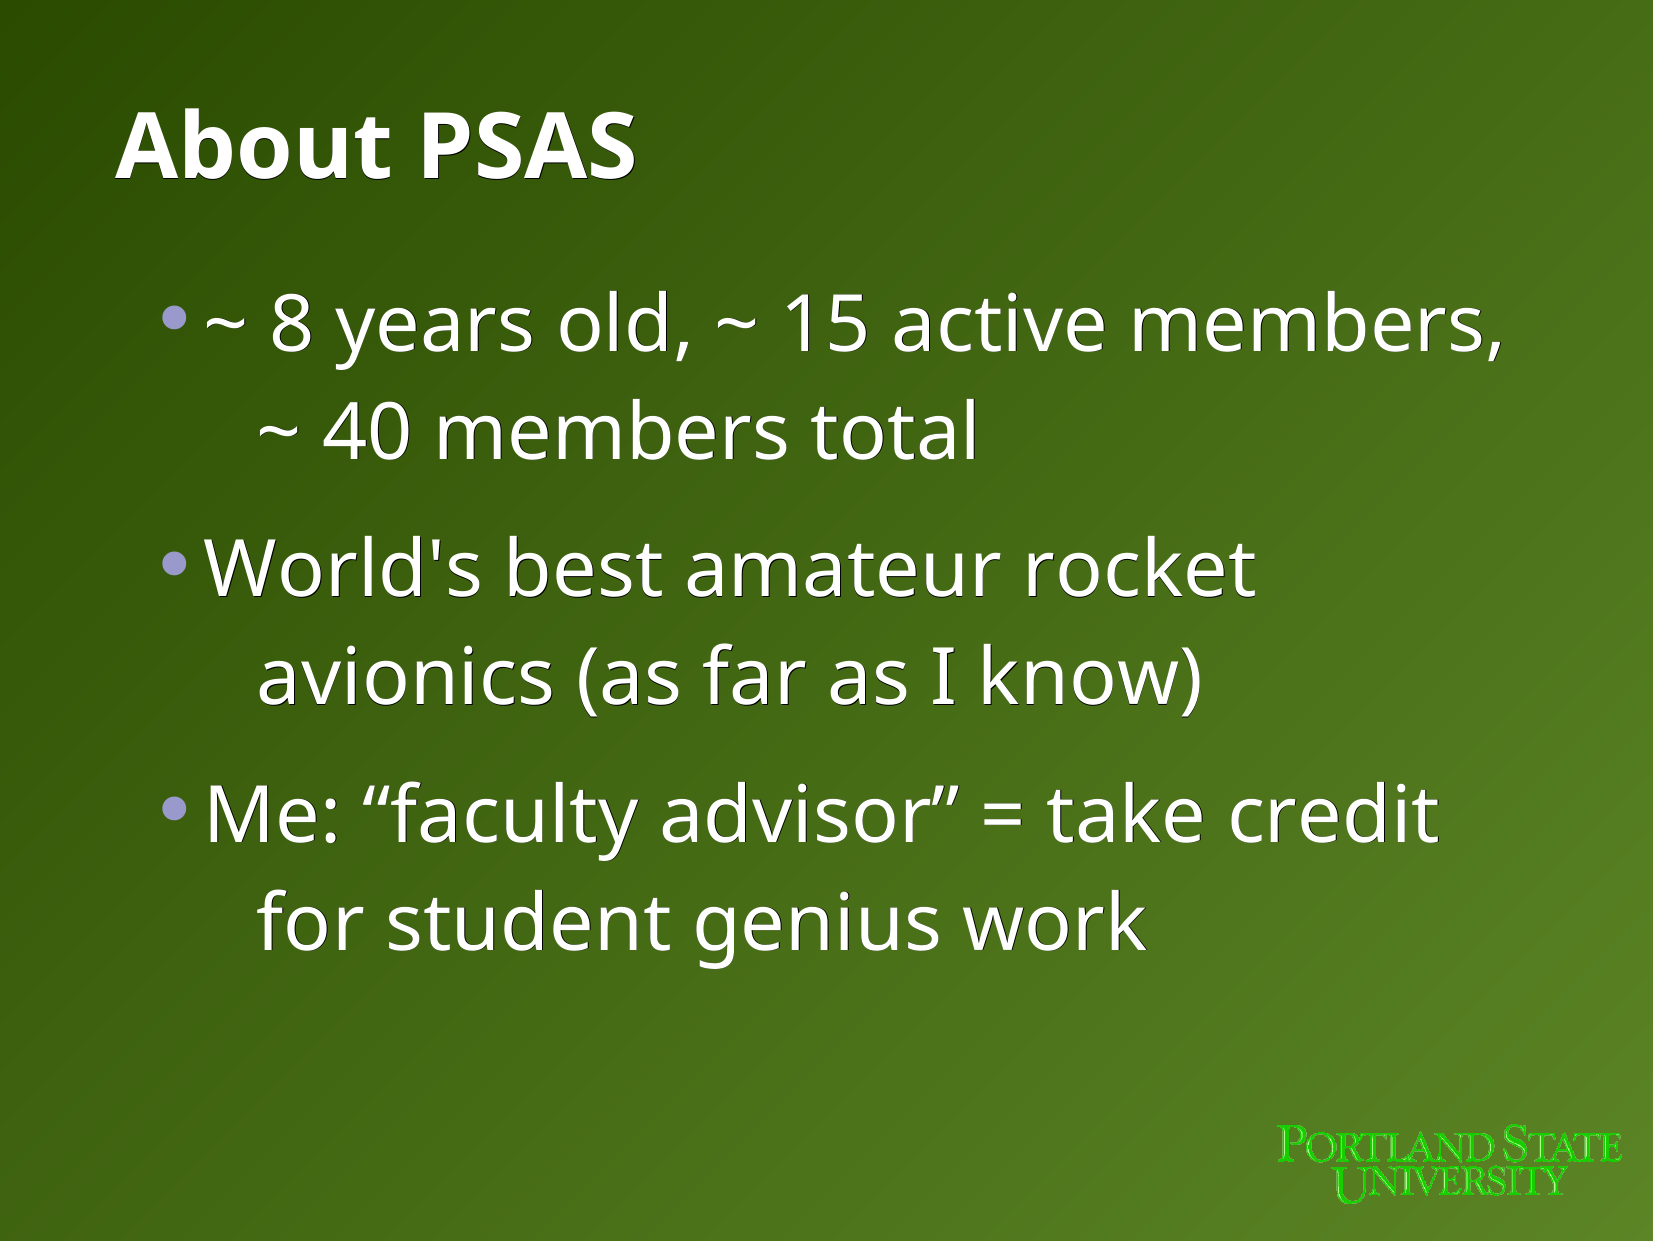

# About PSAS
~ 8 years old, ~ 15 active members,
~ 40 members total
World's best amateur rocket avionics (as far as I know)
Me: “faculty advisor” = take credit for student genius work